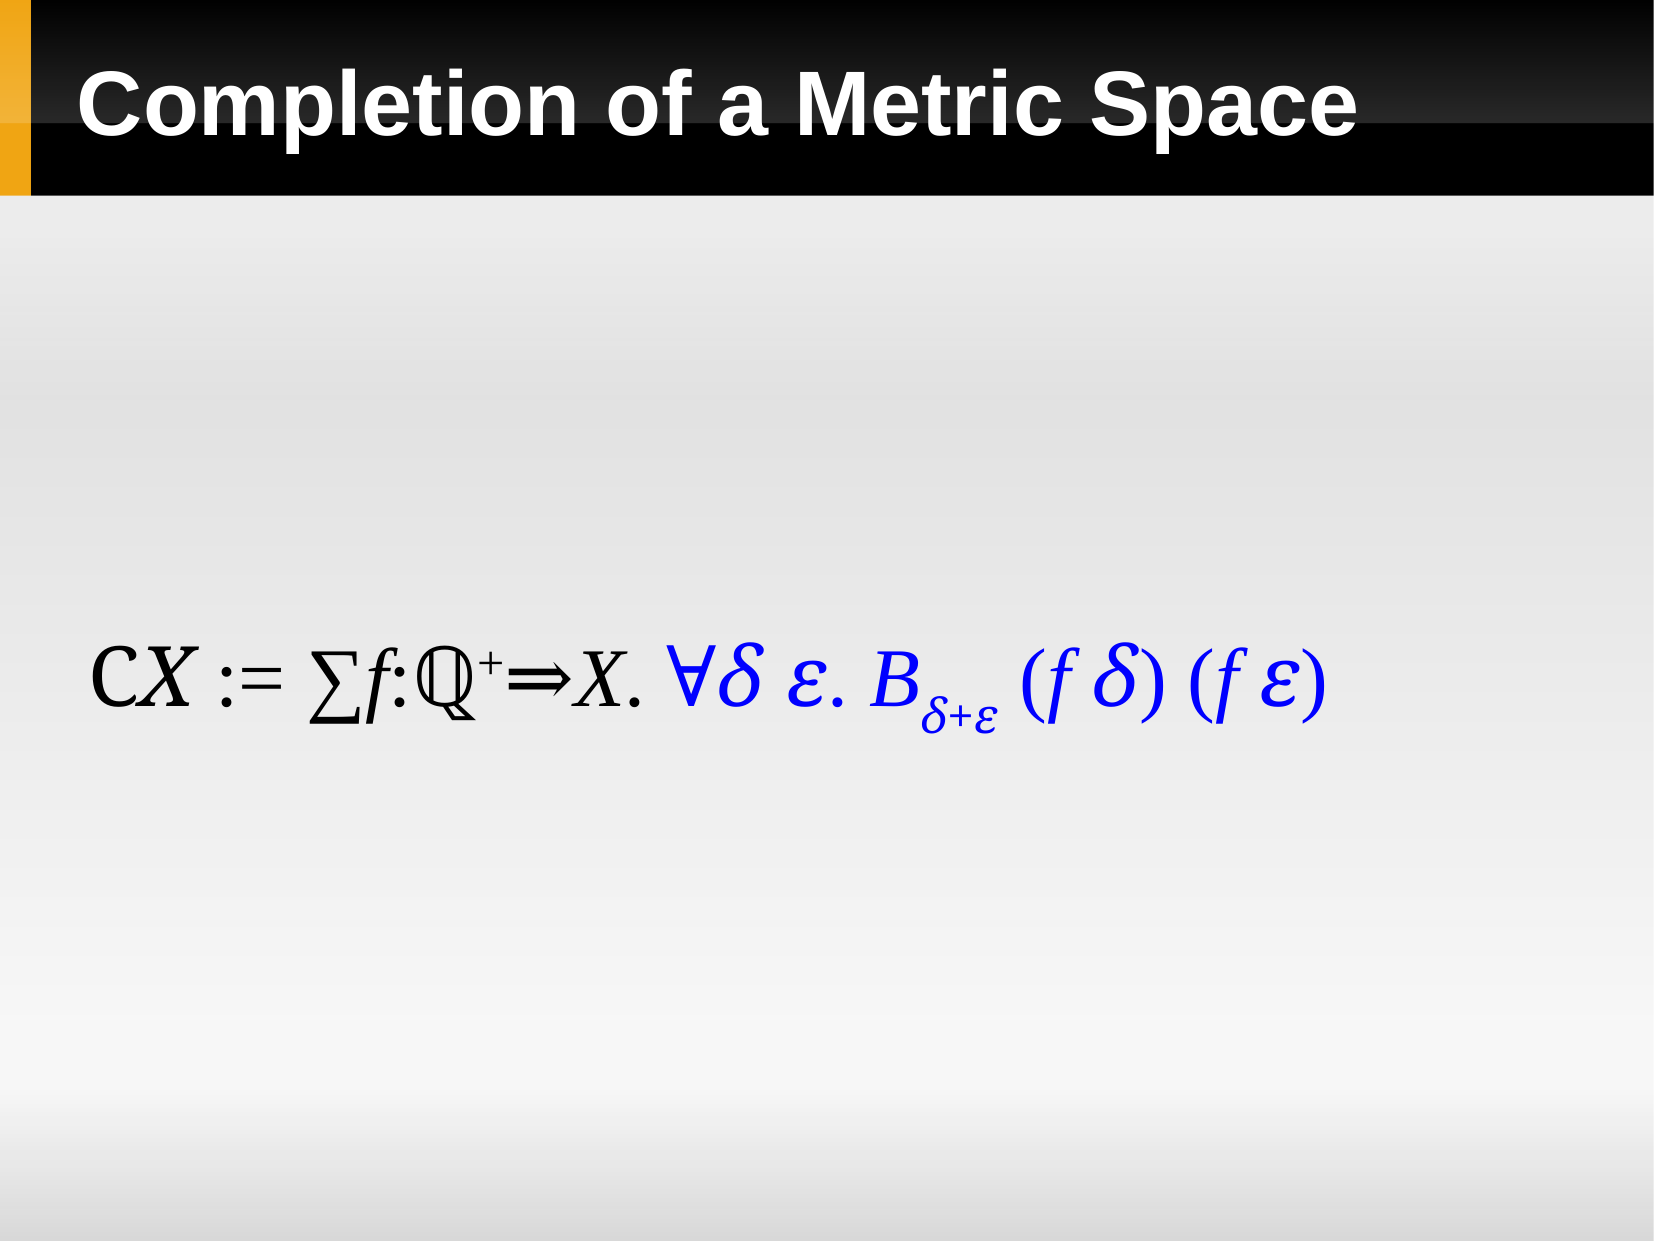

# Completion of a Metric Space
CX := ∑f:ℚ+⇒X. ∀δ ε. Bδ+ε (f δ) (f ε)